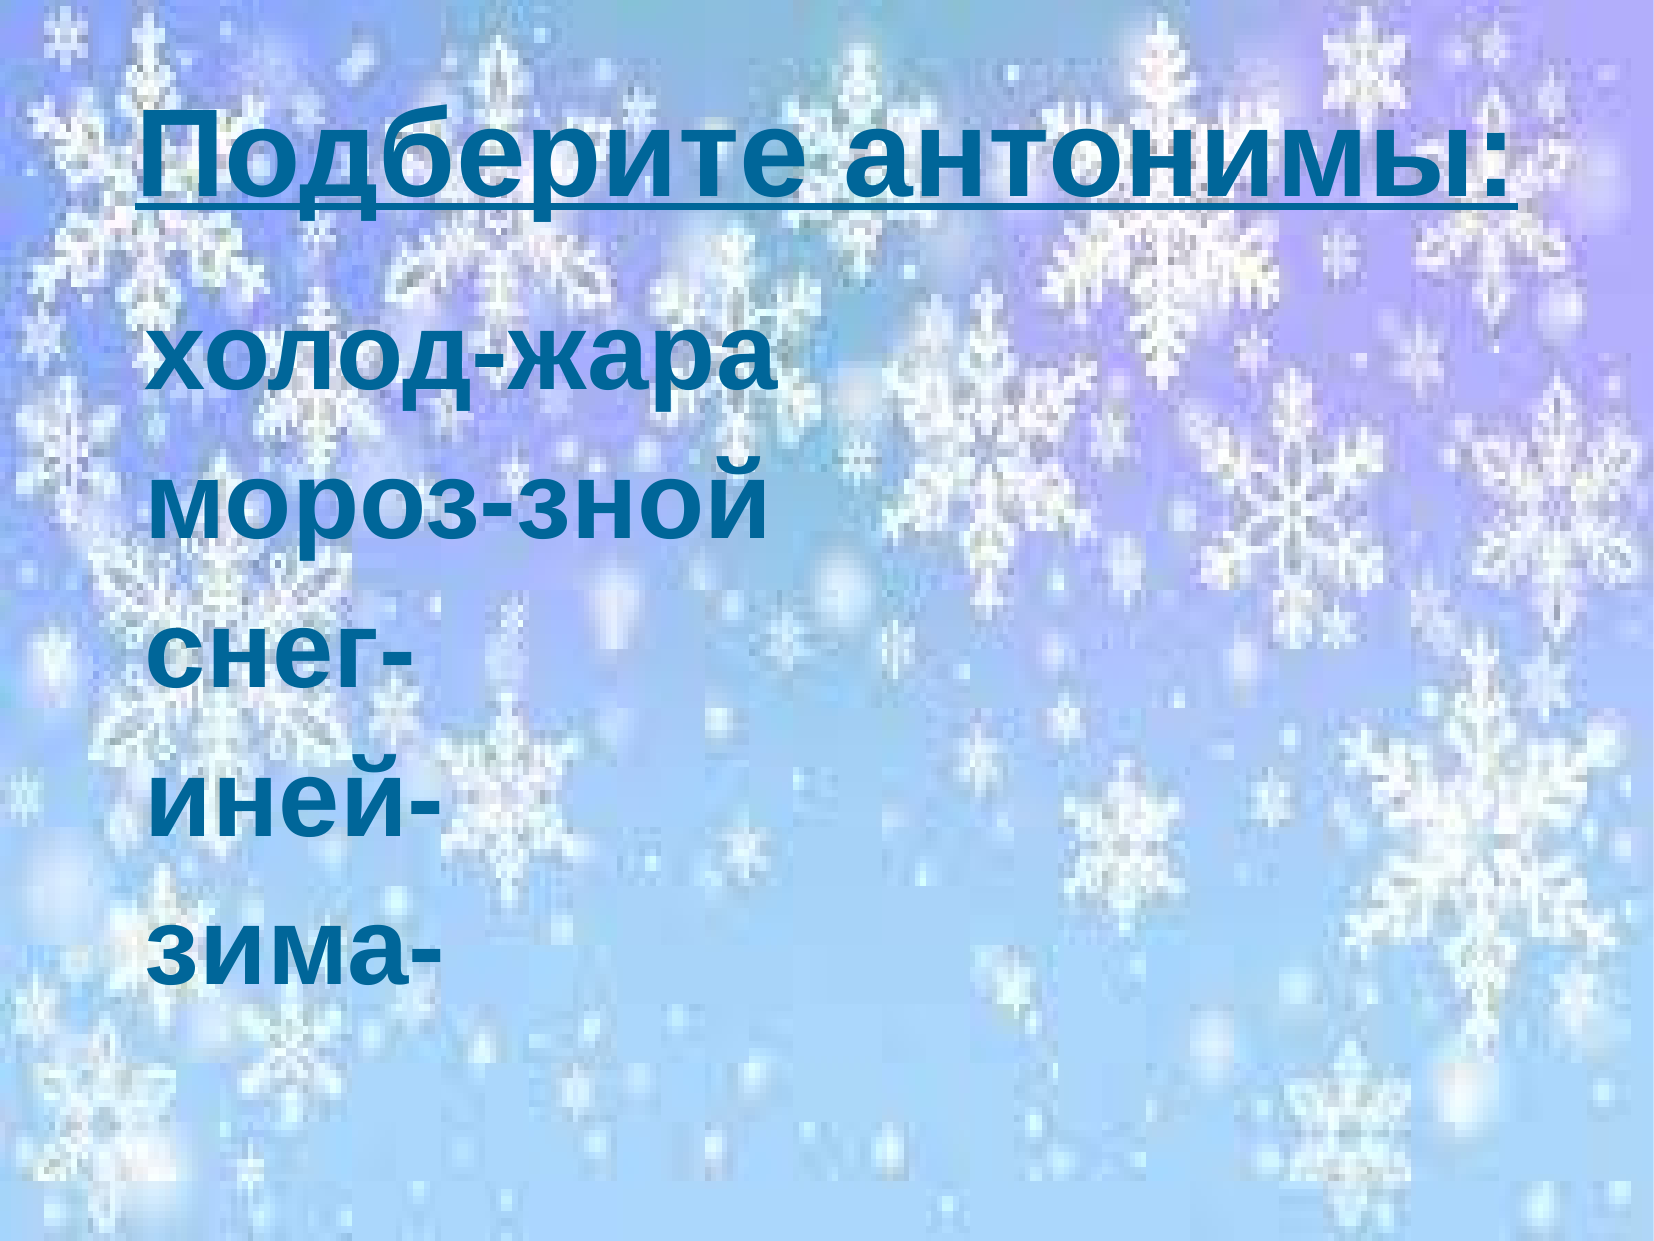

# Подберите антонимы:
холод-жара
мороз-зной
снег-
иней-
зима-